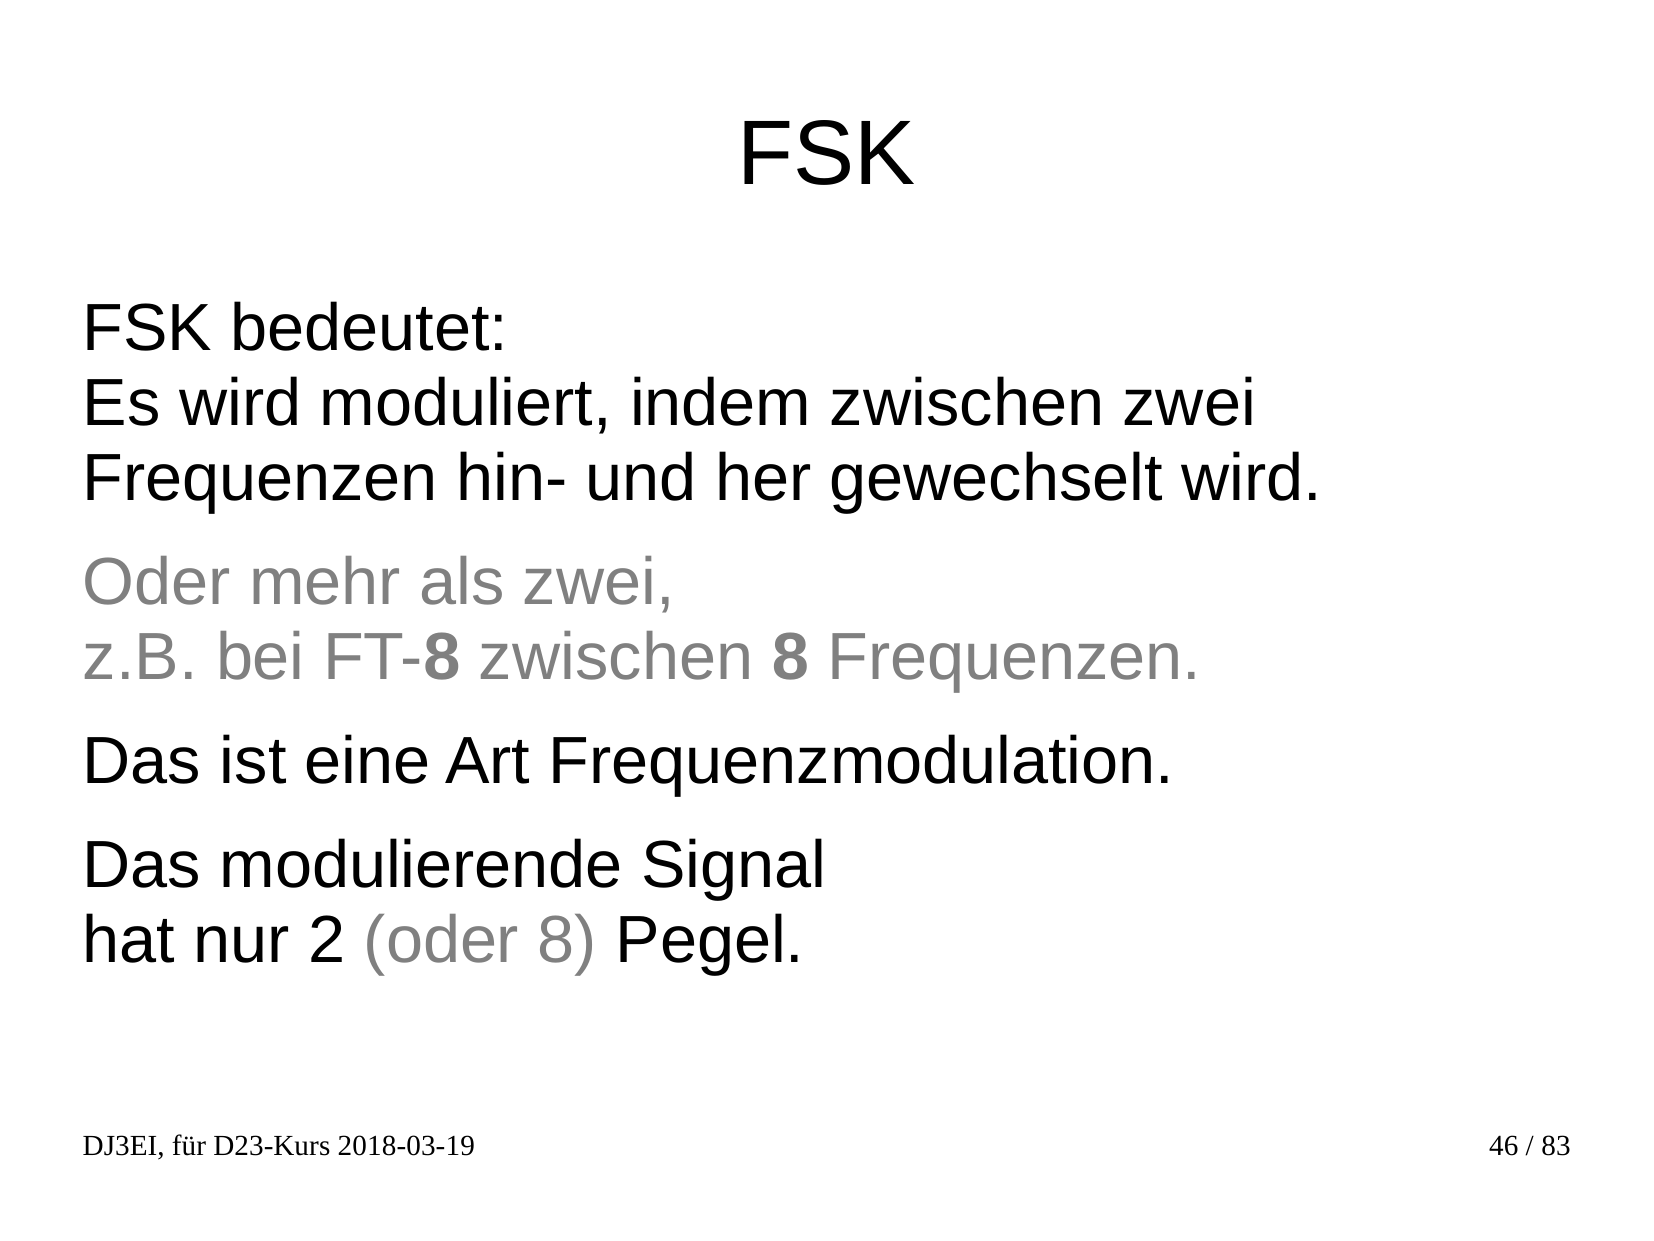

# FSK
FSK bedeutet:
Es wird moduliert, indem zwischen zwei Frequenzen hin- und her gewechselt wird.
Oder mehr als zwei,
z.B. bei FT-8 zwischen 8 Frequenzen.
Das ist eine Art Frequenzmodulation.
Das modulierende Signal
hat nur 2 (oder 8) Pegel.
46